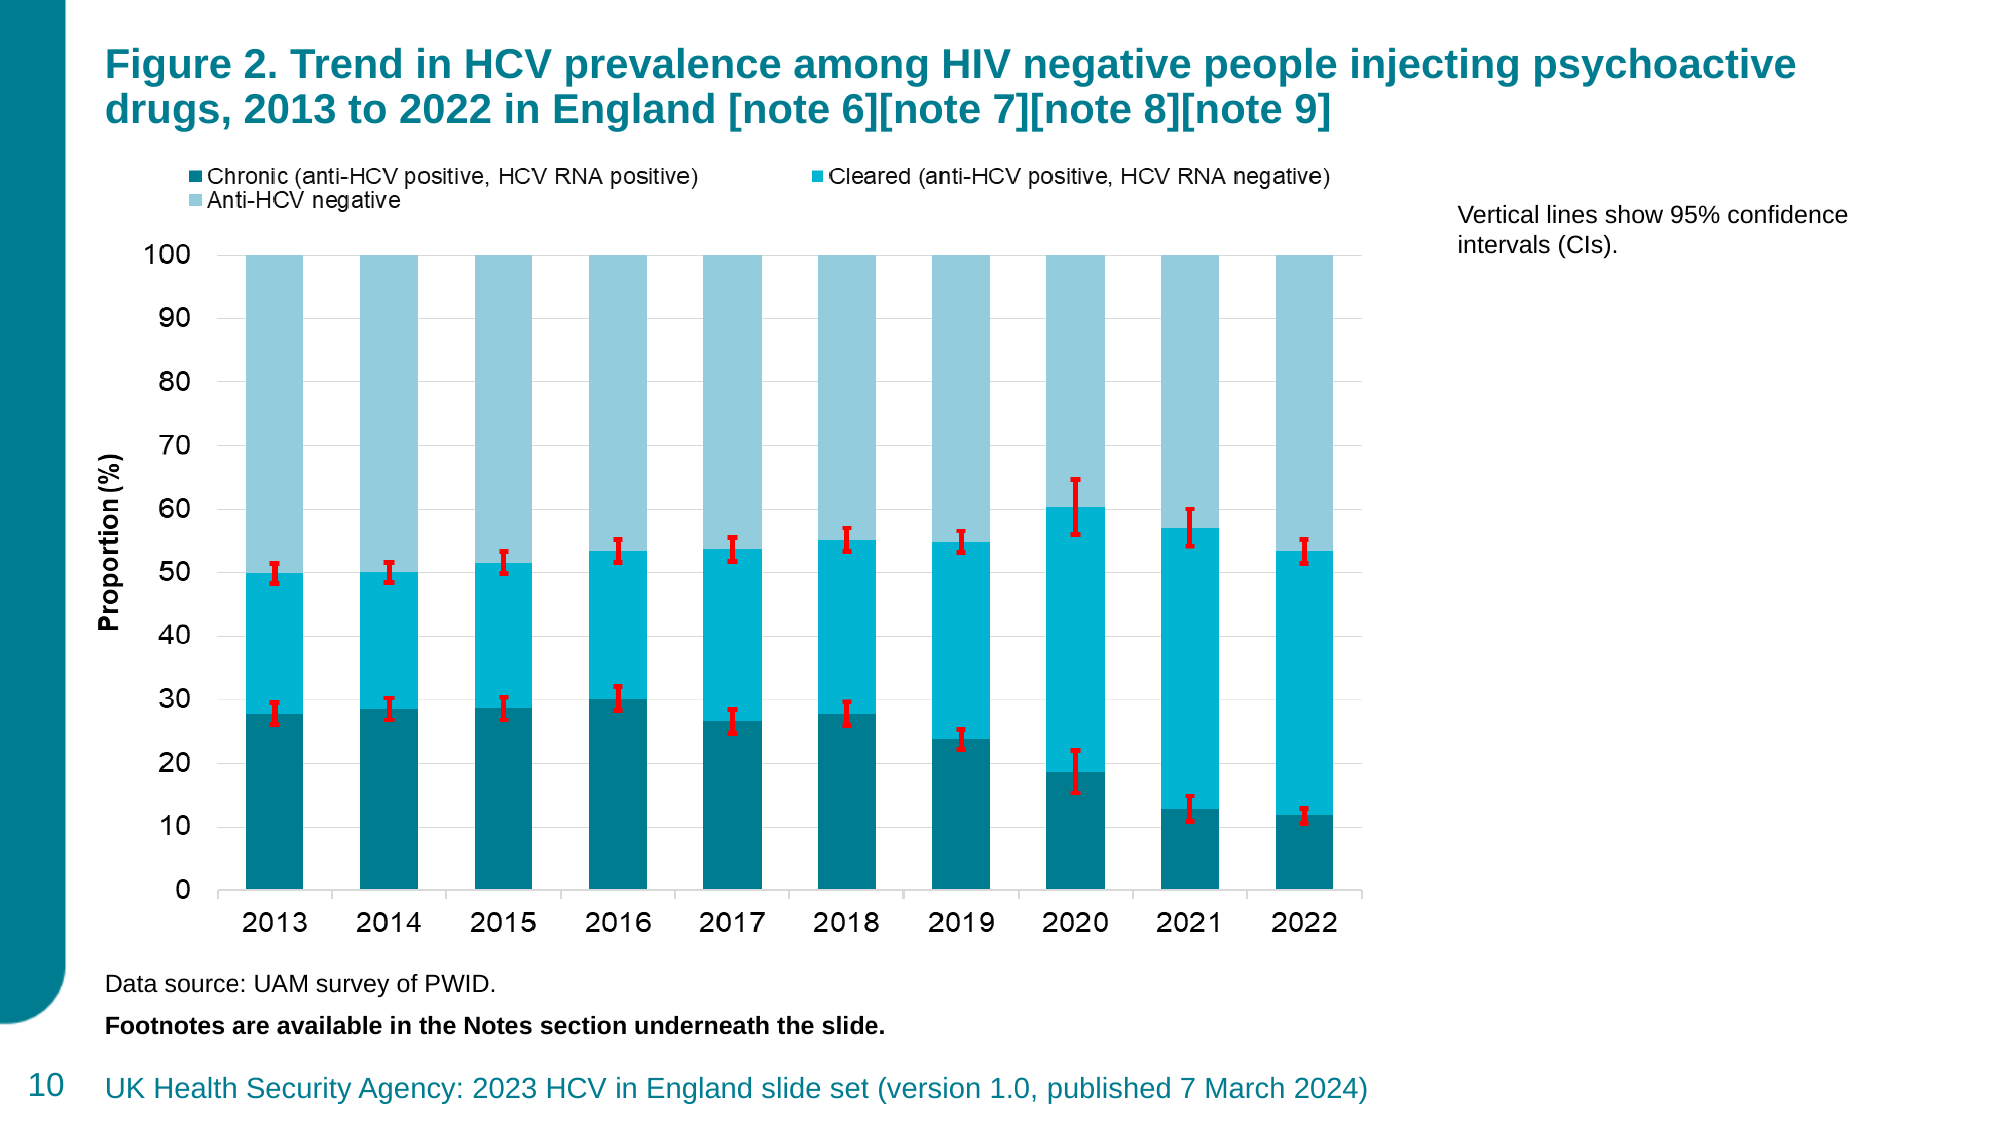

# Figure 2. Trend in HCV prevalence among HIV negative people injecting psychoactive drugs, 2013 to 2022 in England [note 6][note 7][note 8][note 9]
Vertical lines show 95% confidence intervals (CIs).
Data source: UAM survey of PWID.
Footnotes are available in the Notes section underneath the slide.
8
UK Health Security Agency: 2023 HCV in England slide set (version 1.0, published 7 March 2024)